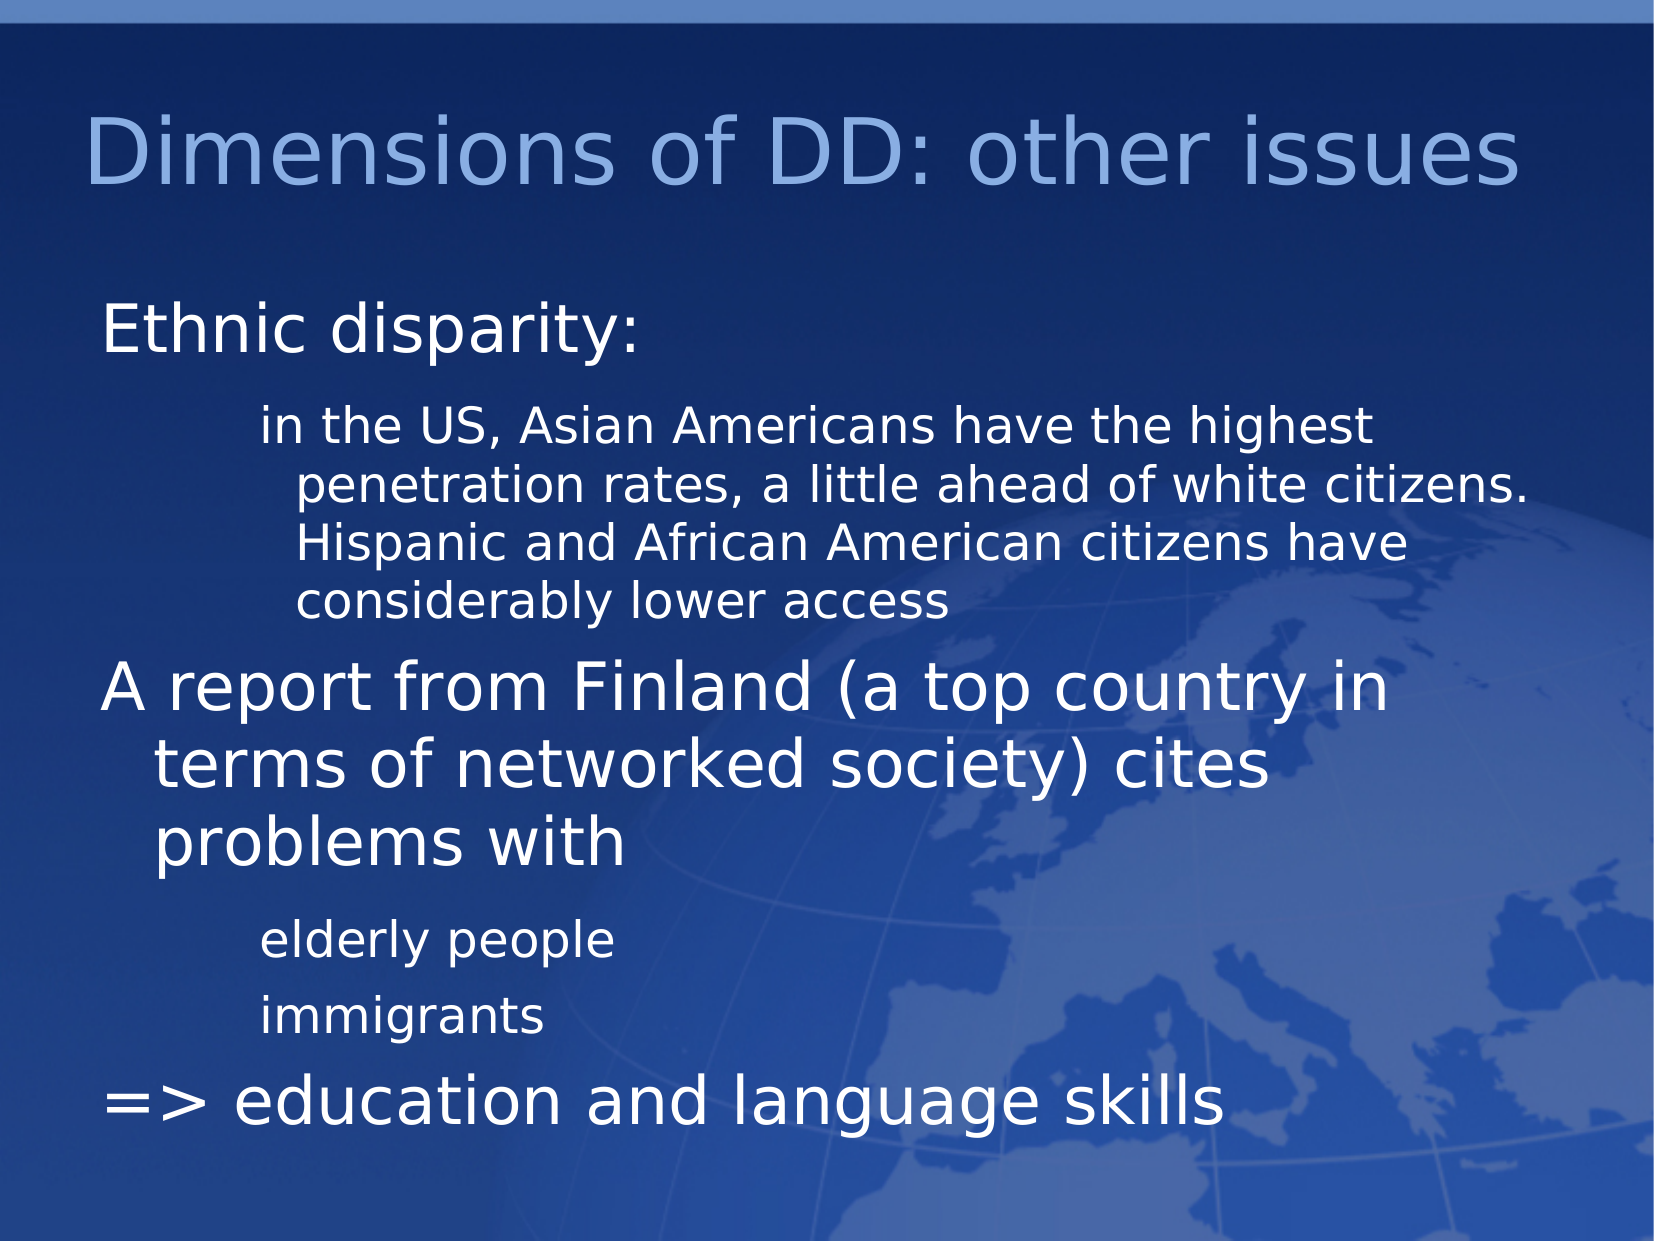

# Dimensions of DD: other issues
Ethnic disparity:
in the US, Asian Americans have the highest penetration rates, a little ahead of white citizens. Hispanic and African American citizens have considerably lower access
A report from Finland (a top country in terms of networked society) cites problems with
elderly people
immigrants
=> education and language skills